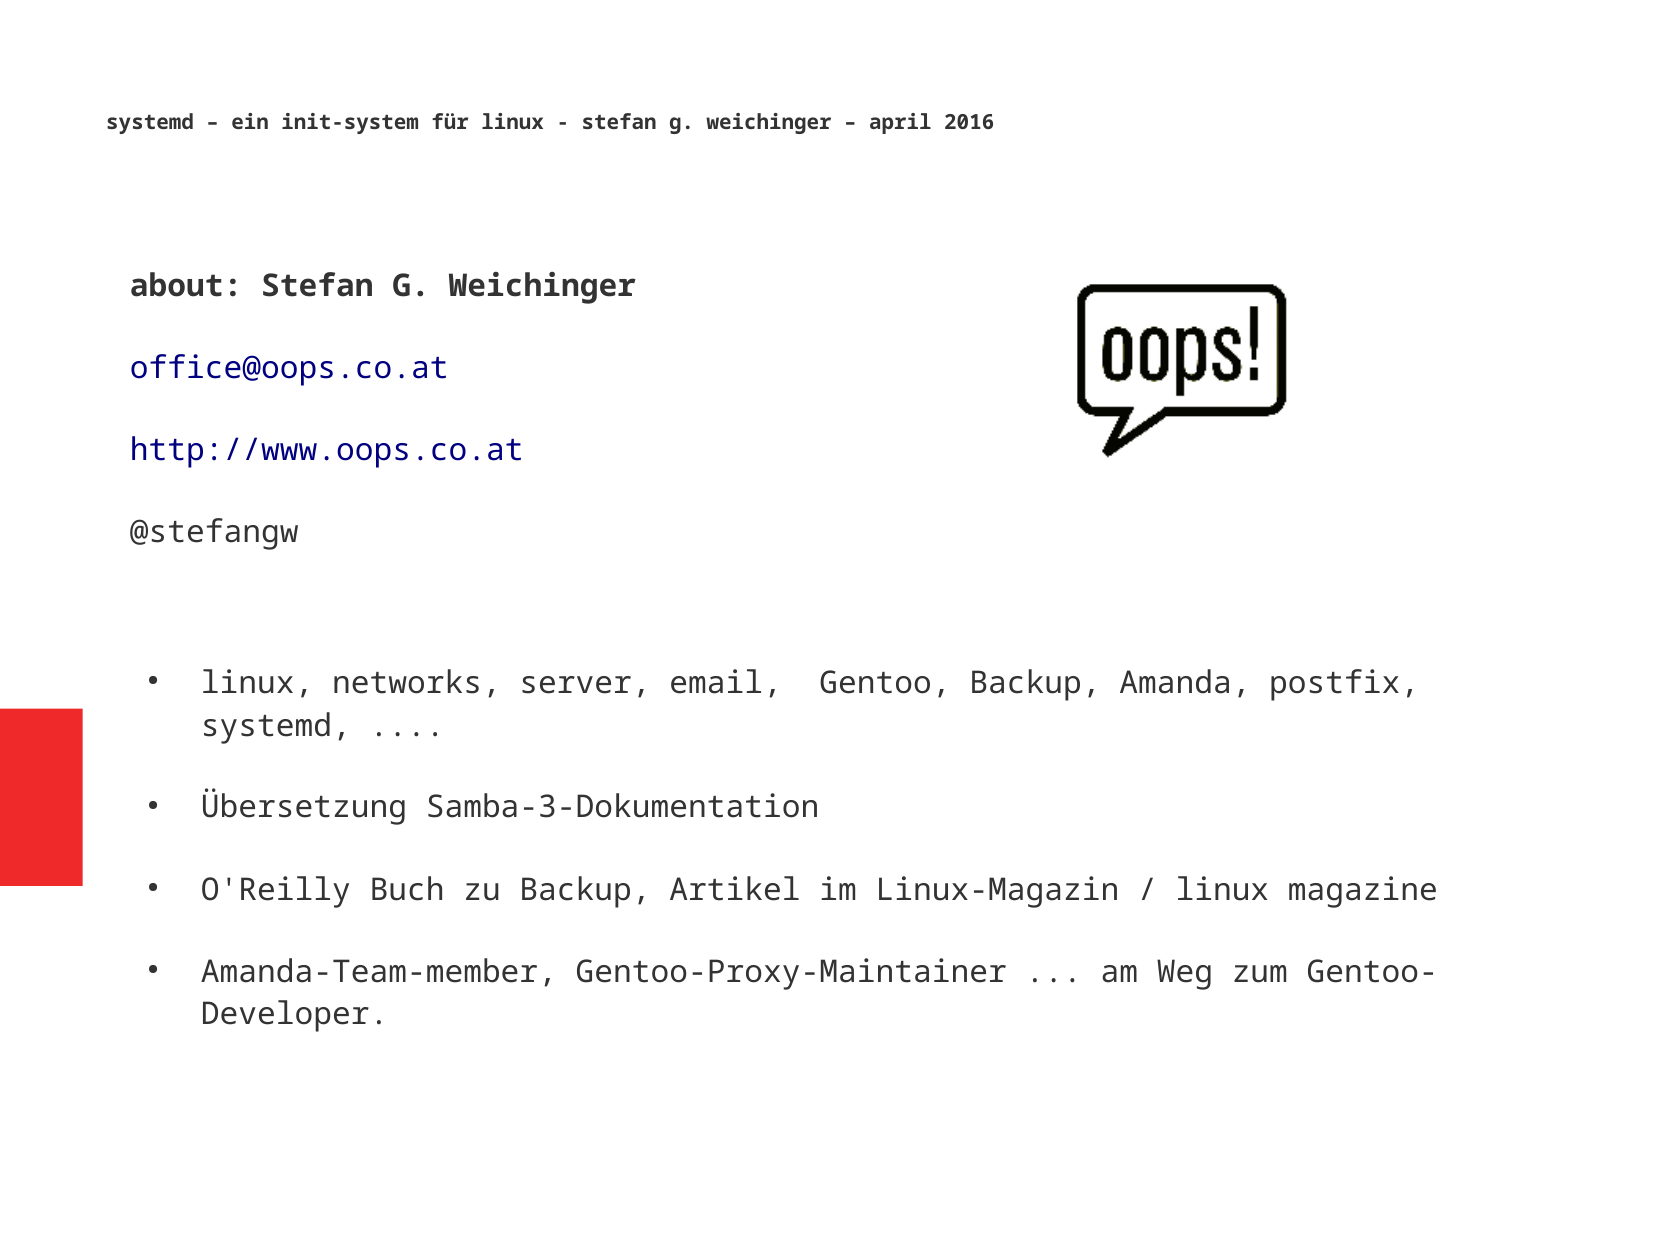

systemd – ein init-system für linux - stefan g. weichinger – april 2016
# about: Stefan G. Weichinger
office@oops.co.at
http://www.oops.co.at
@stefangw
linux, networks, server, email, Gentoo, Backup, Amanda, postfix, systemd, ....
Übersetzung Samba-3-Dokumentation
O'Reilly Buch zu Backup, Artikel im Linux-Magazin / linux magazine
Amanda-Team-member, Gentoo-Proxy-Maintainer ... am Weg zum Gentoo-Developer.